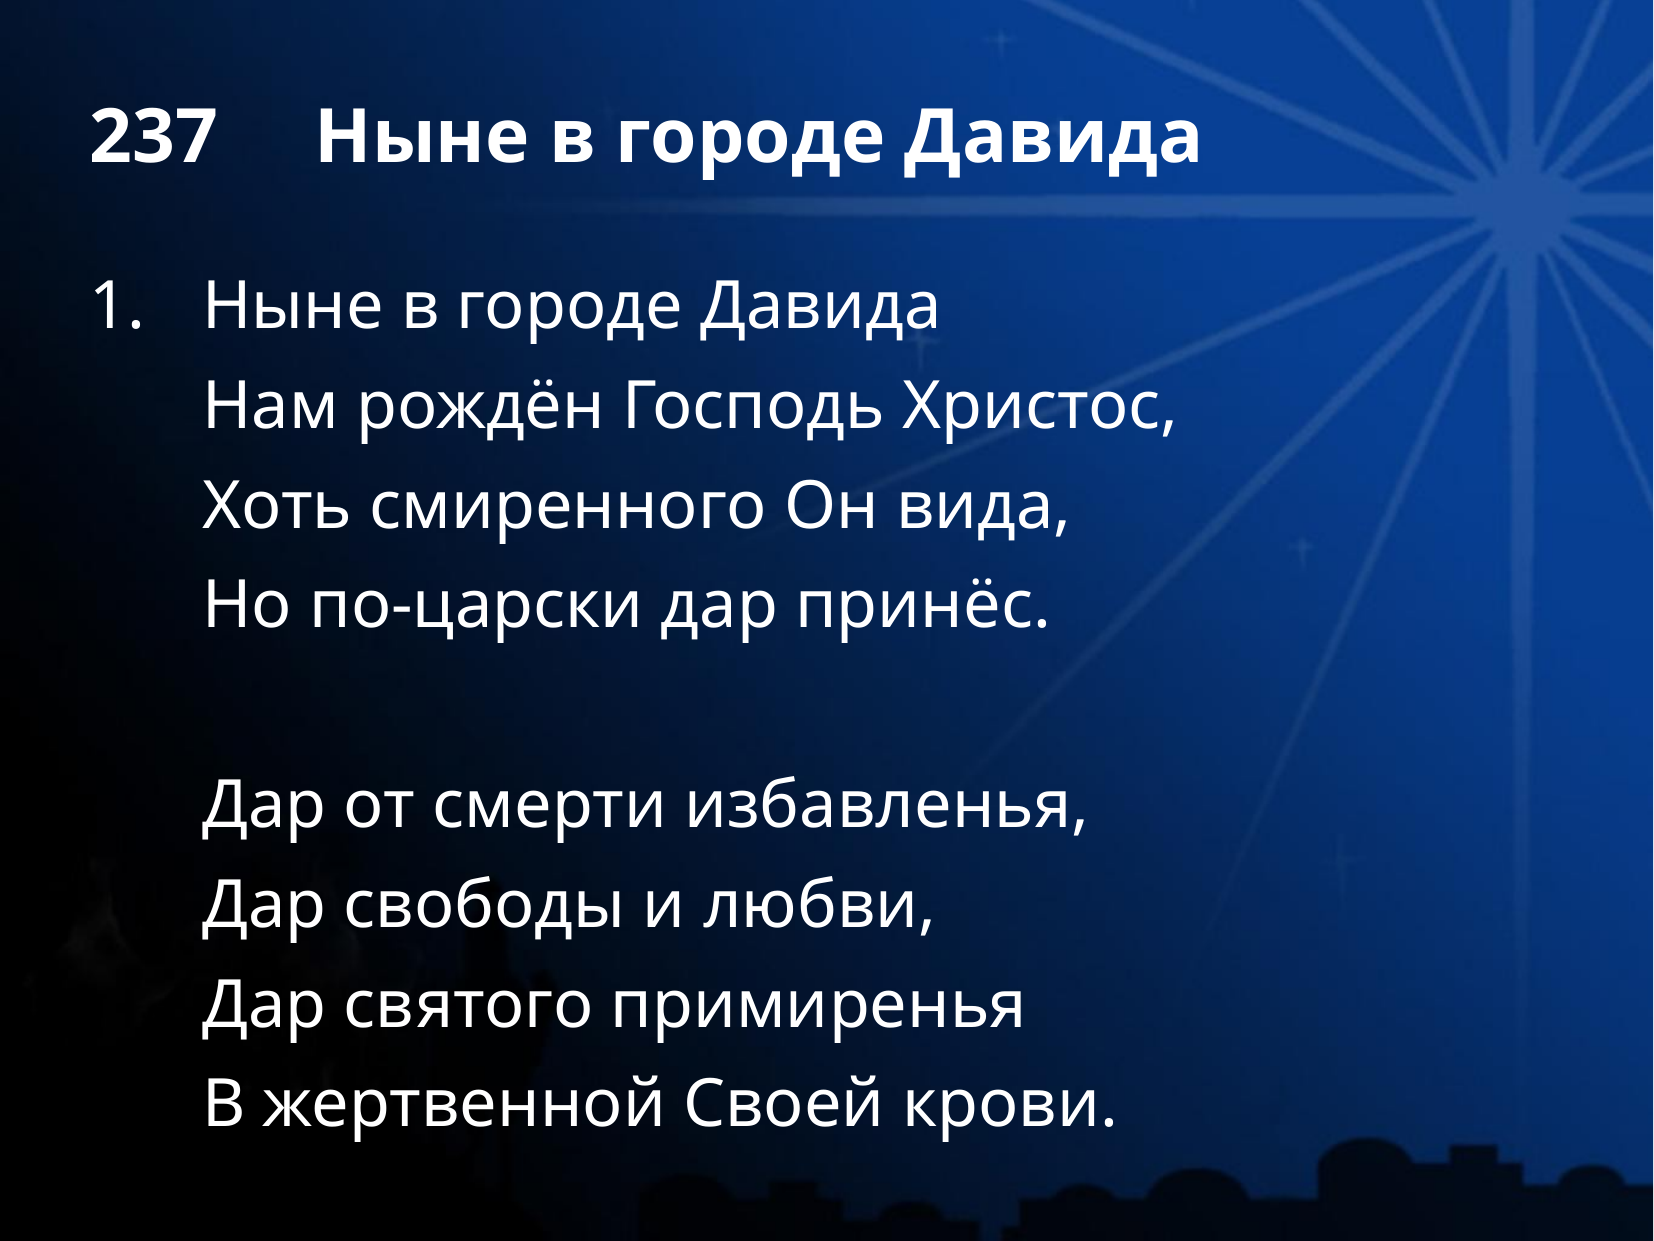

237	Ныне в городе Давида
1.	Ныне в городе Давида
	Нам рождён Господь Христос,
	Хоть смиренного Он вида,
	Но по-царски дар принёс.
	Дар от смерти избавленья,
	Дар свободы и любви,
	Дар святого примиренья
	В жертвенной Своей крови.